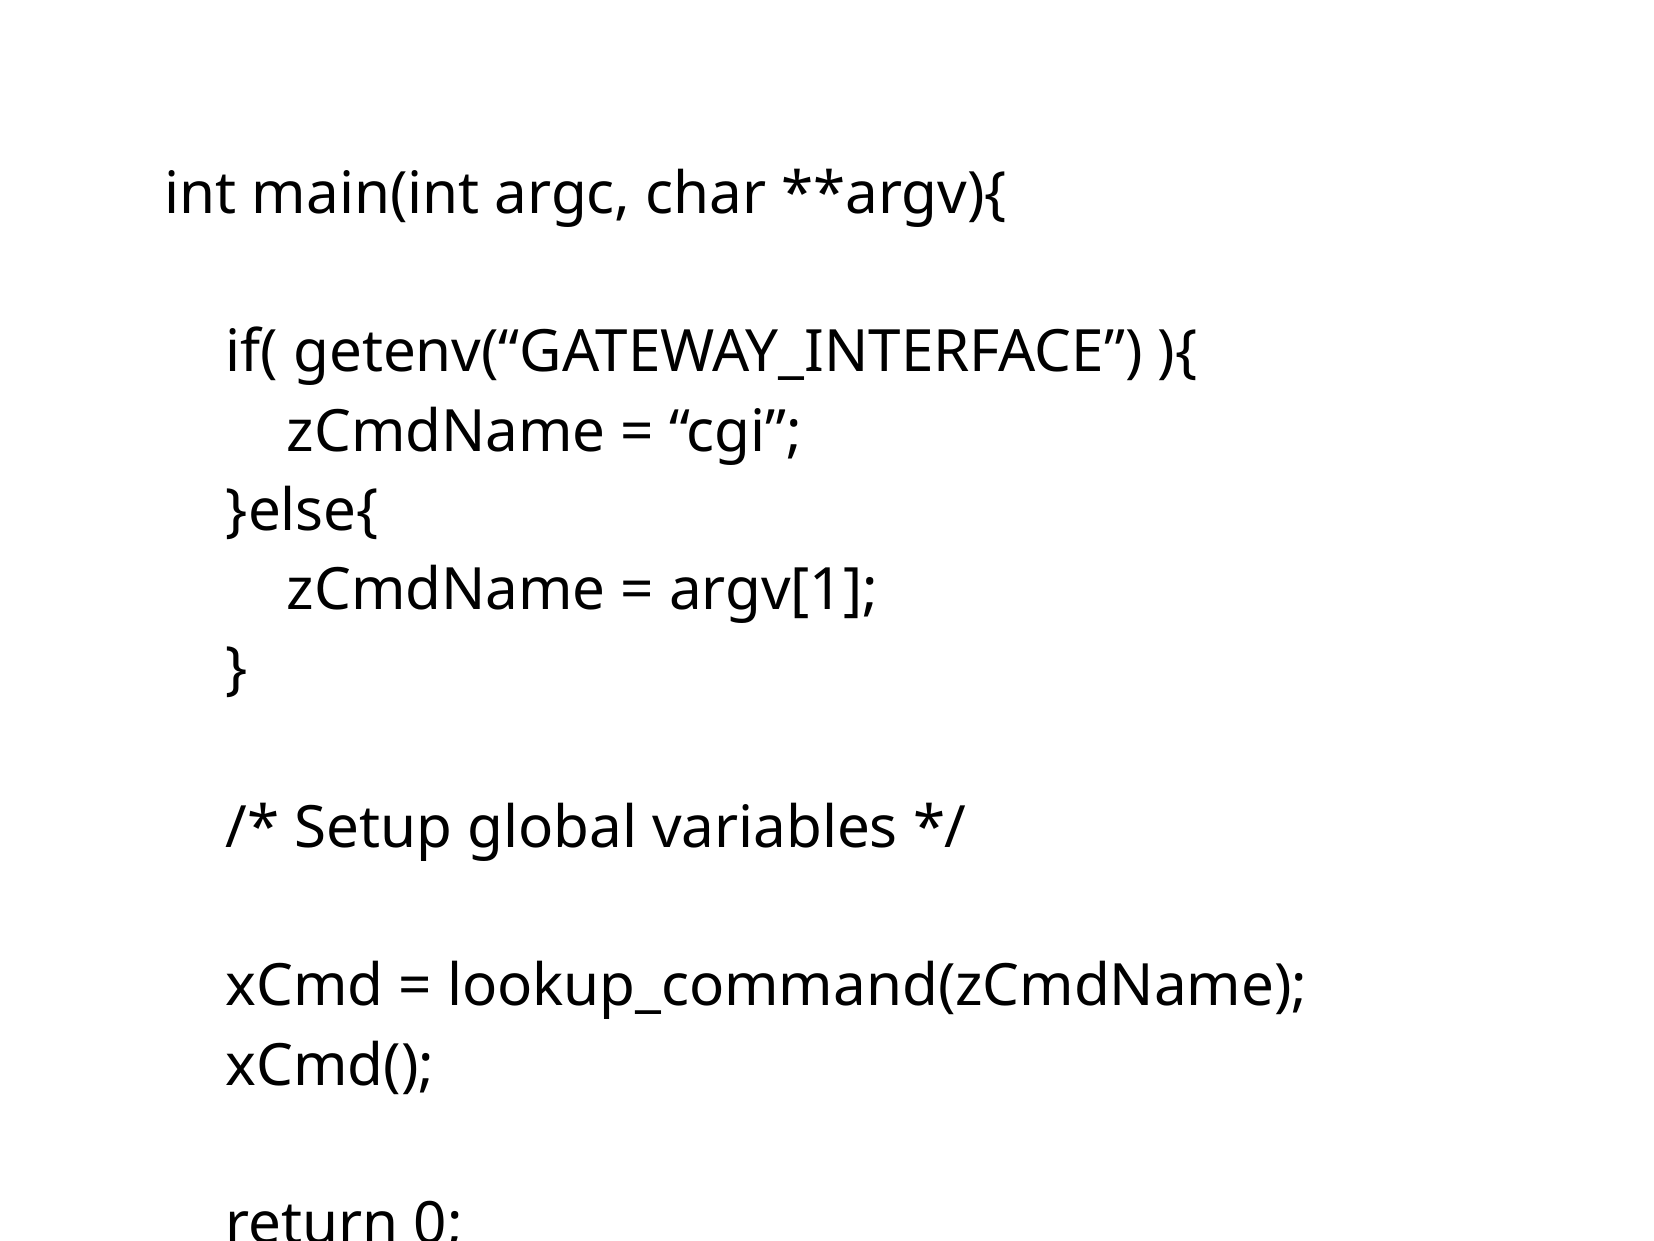

int main(int argc, char **argv){
 if( getenv(“GATEWAY_INTERFACE”) ){
 zCmdName = “cgi”;
 }else{
 zCmdName = argv[1];
 }
 /* Setup global variables */
 xCmd = lookup_command(zCmdName);
 xCmd();
 return 0;
}